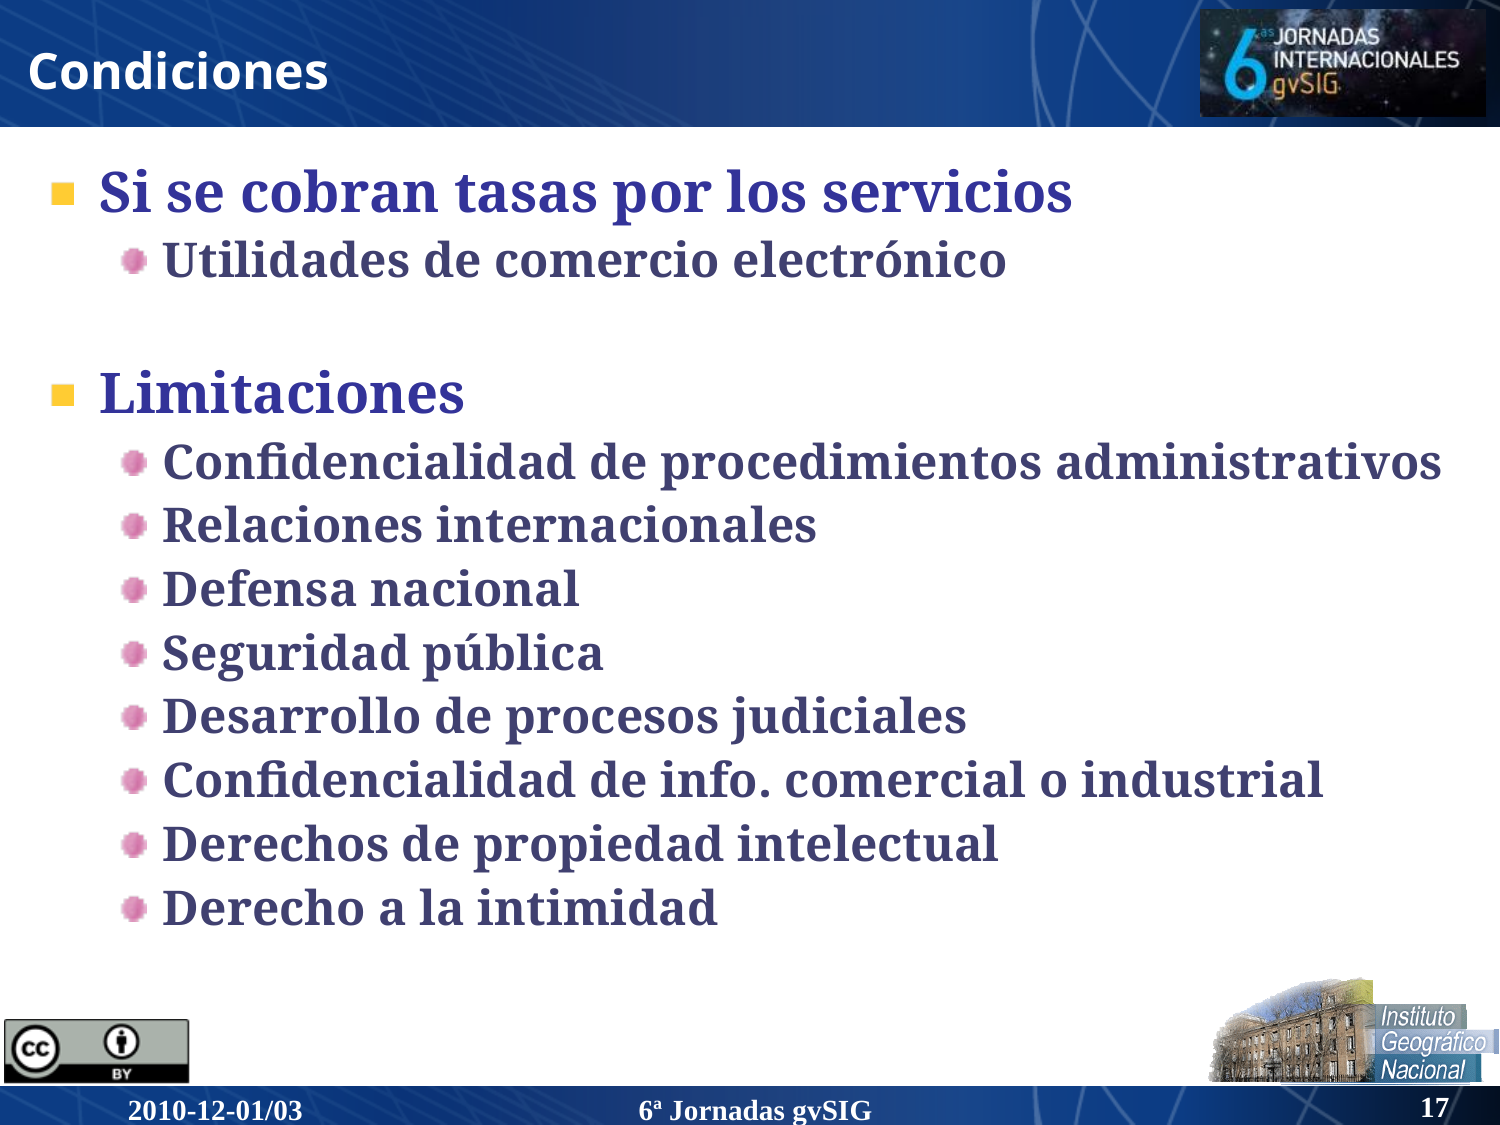

# Condiciones
Si se cobran tasas por los servicios
Utilidades de comercio electrónico
Limitaciones
Confidencialidad de procedimientos administrativos
Relaciones internacionales
Defensa nacional
Seguridad pública
Desarrollo de procesos judiciales
Confidencialidad de info. comercial o industrial
Derechos de propiedad intelectual
Derecho a la intimidad